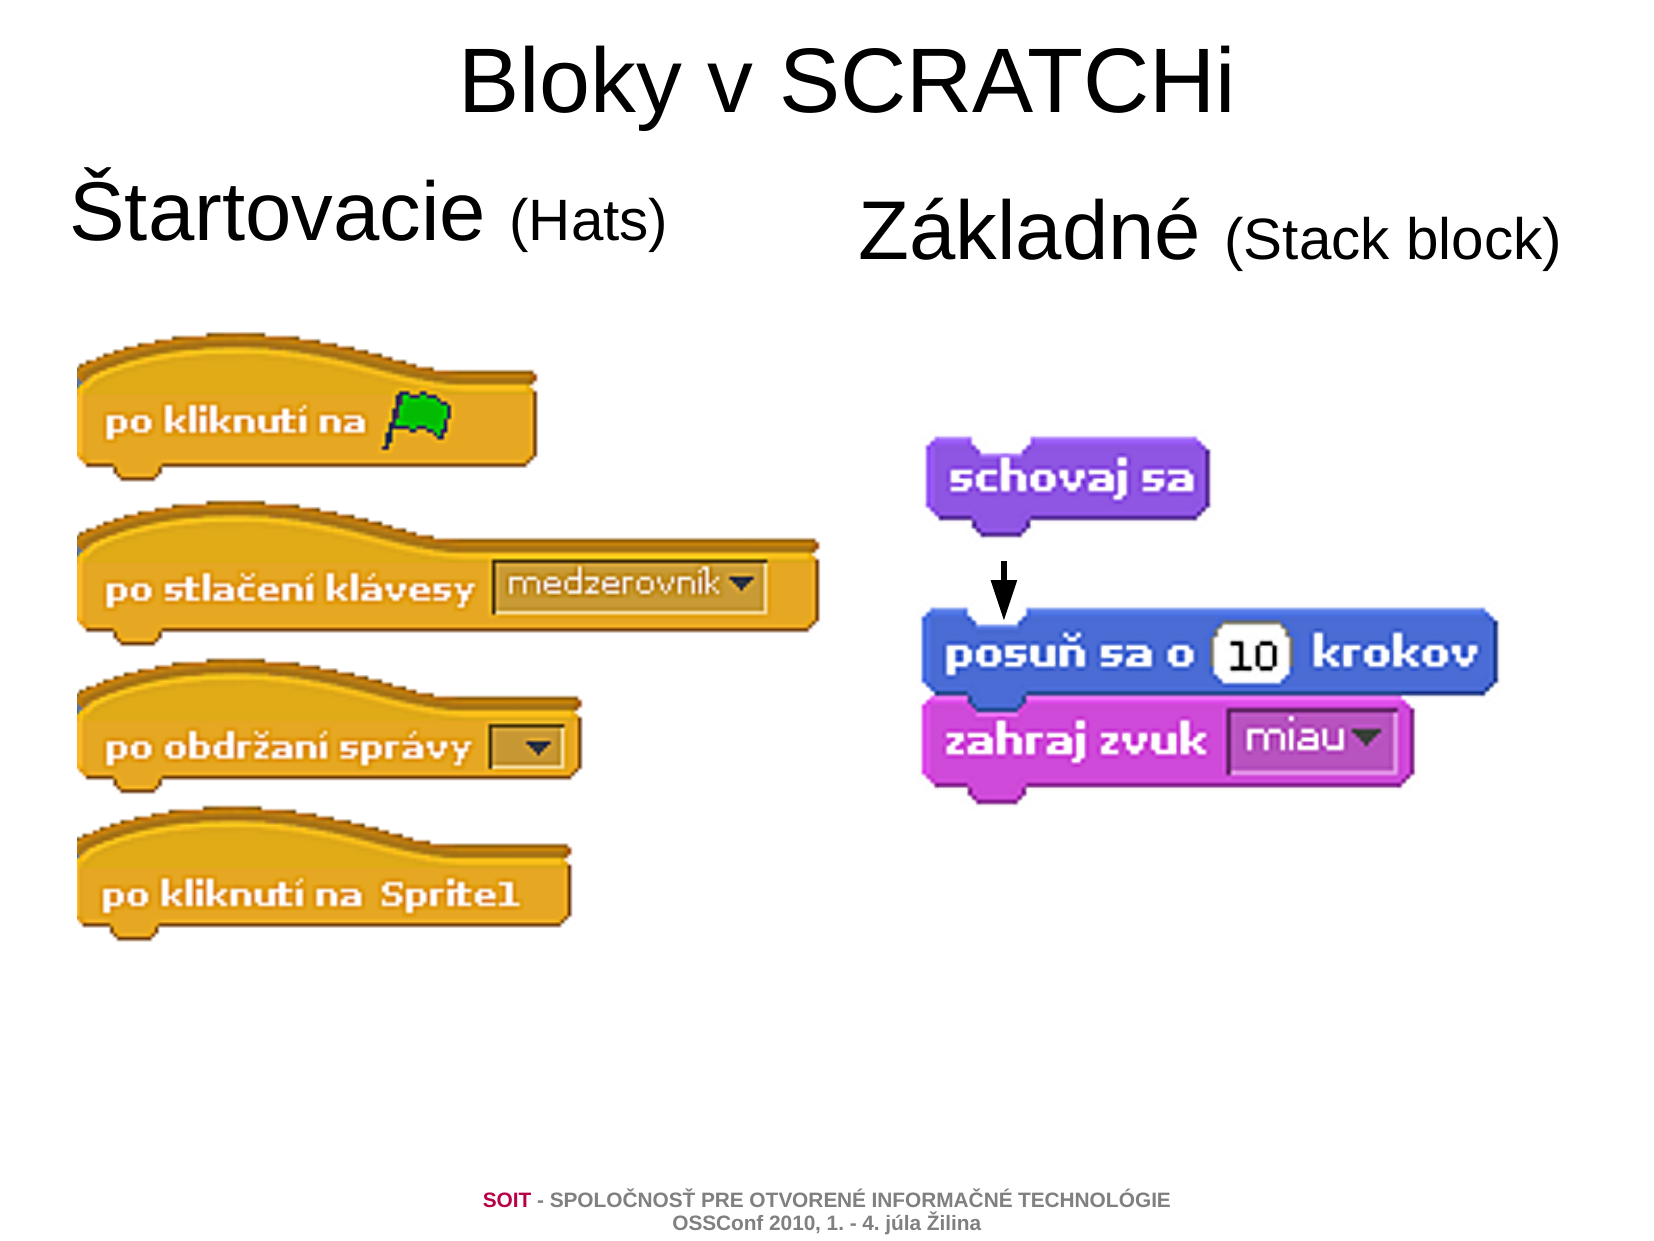

# Bloky v SCRATCHi
Štartovacie (Hats)
Základné (Stack block)
SOIT - SPOLOČNOSŤ PRE OTVORENÉ INFORMAČNÉ TECHNOLÓGIE
OSSConf 2010, 1. - 4. júla Žilina